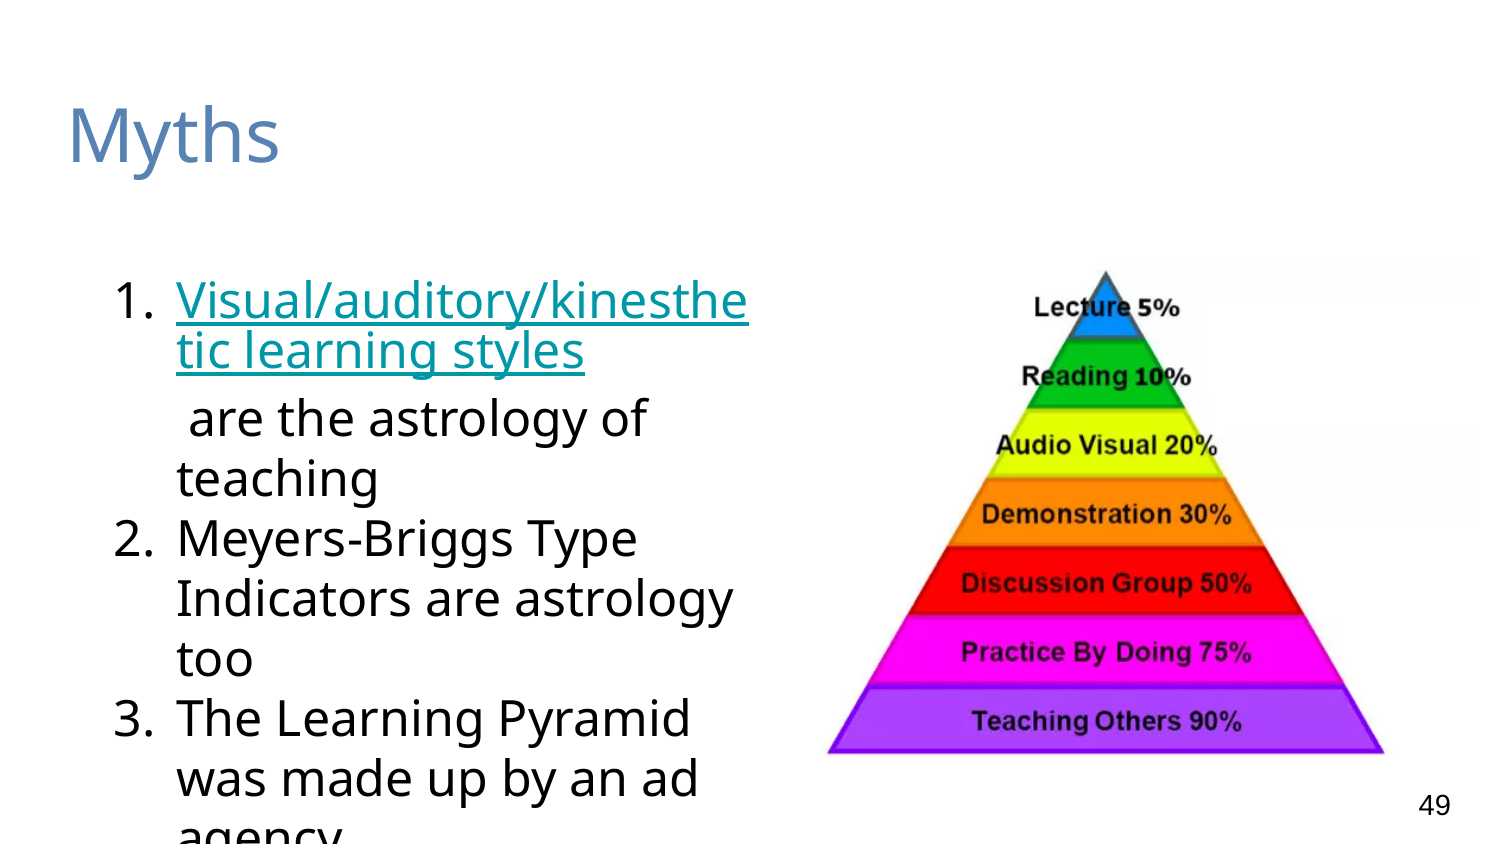

# Myths
Visual/auditory/kinesthetic learning styles are the astrology of teaching
Meyers-Briggs Type Indicators are astrology too
The Learning Pyramid was made up by an ad agency